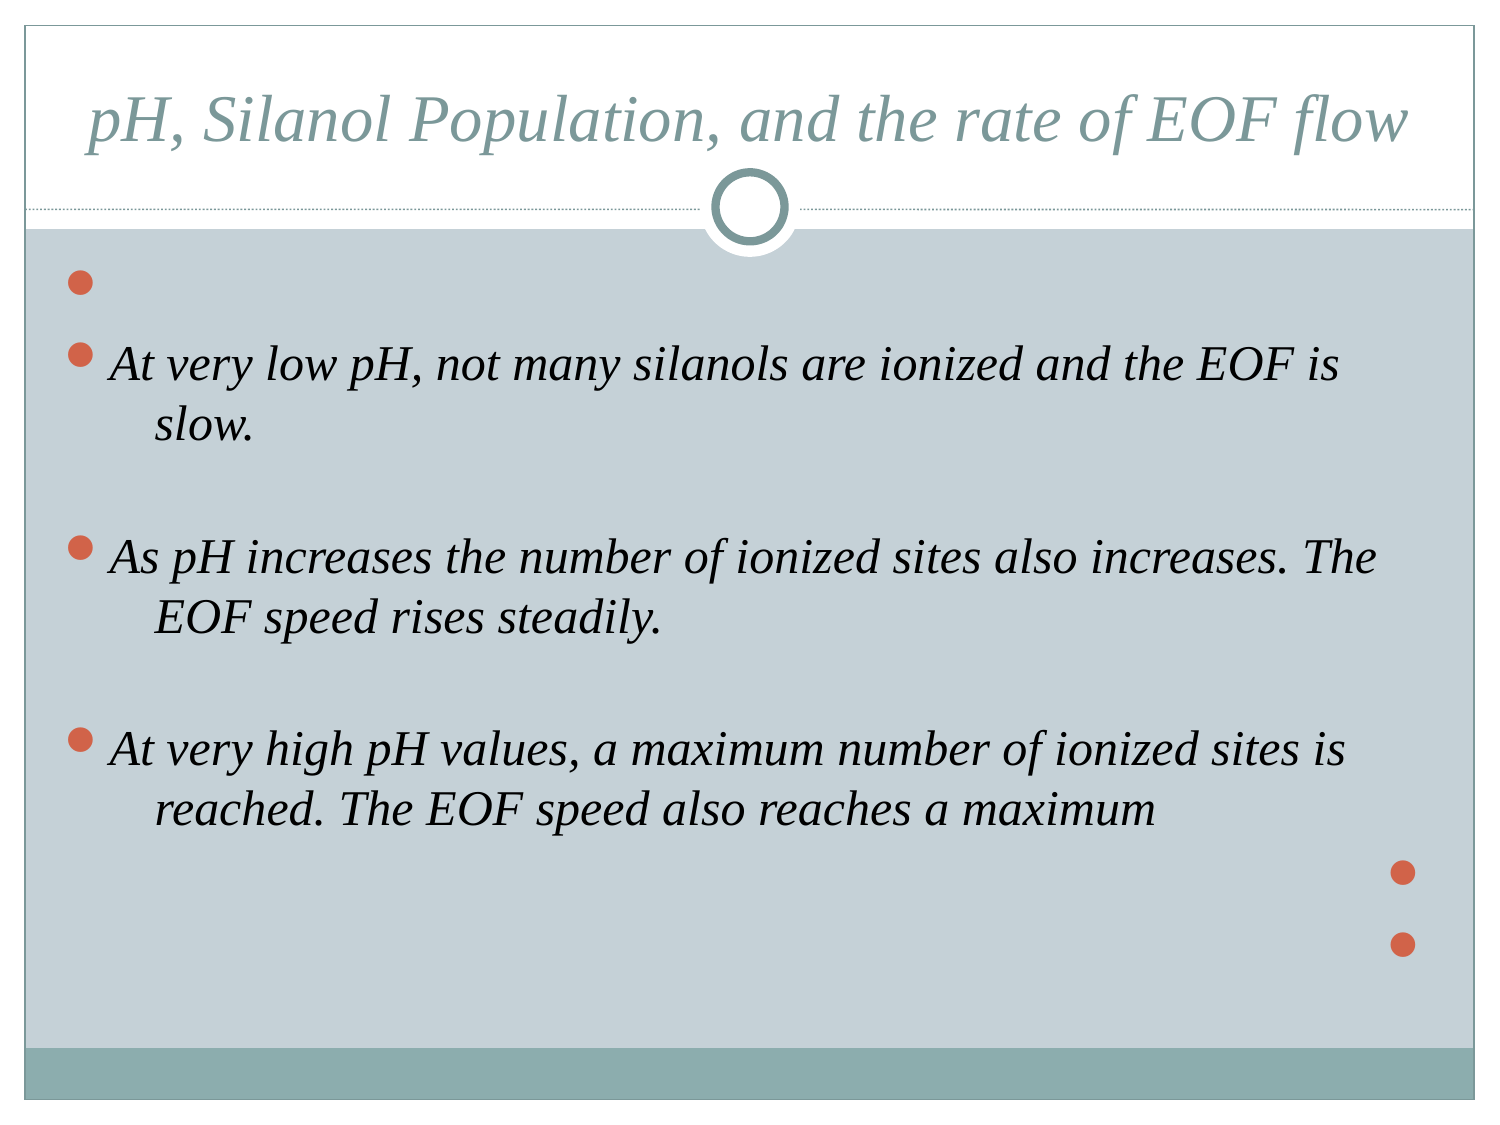

# pH, Silanol Population, and the rate of EOF flow
At very low pH, not many silanols are ionized and the EOF is slow.
As pH increases the number of ionized sites also increases. The EOF speed rises steadily.
At very high pH values, a maximum number of ionized sites is reached. The EOF speed also reaches a maximum